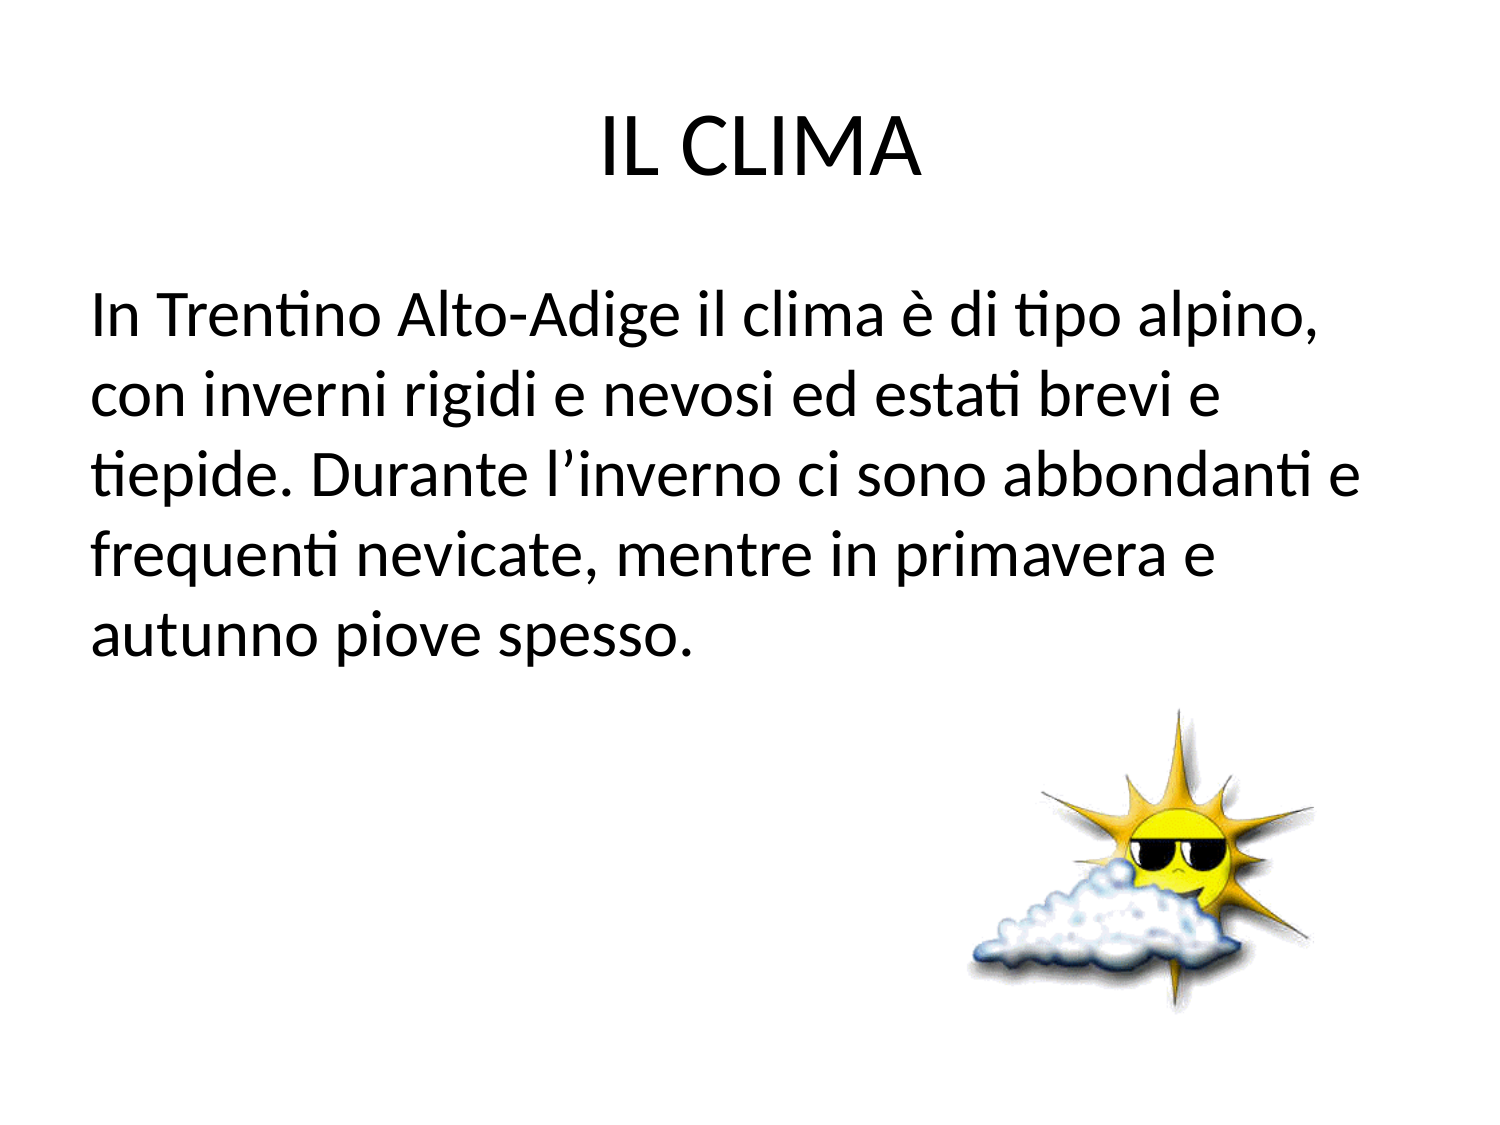

# IL CLIMA
In Trentino Alto-Adige il clima è di tipo alpino, con inverni rigidi e nevosi ed estati brevi e tiepide. Durante l’inverno ci sono abbondanti e frequenti nevicate, mentre in primavera e autunno piove spesso.